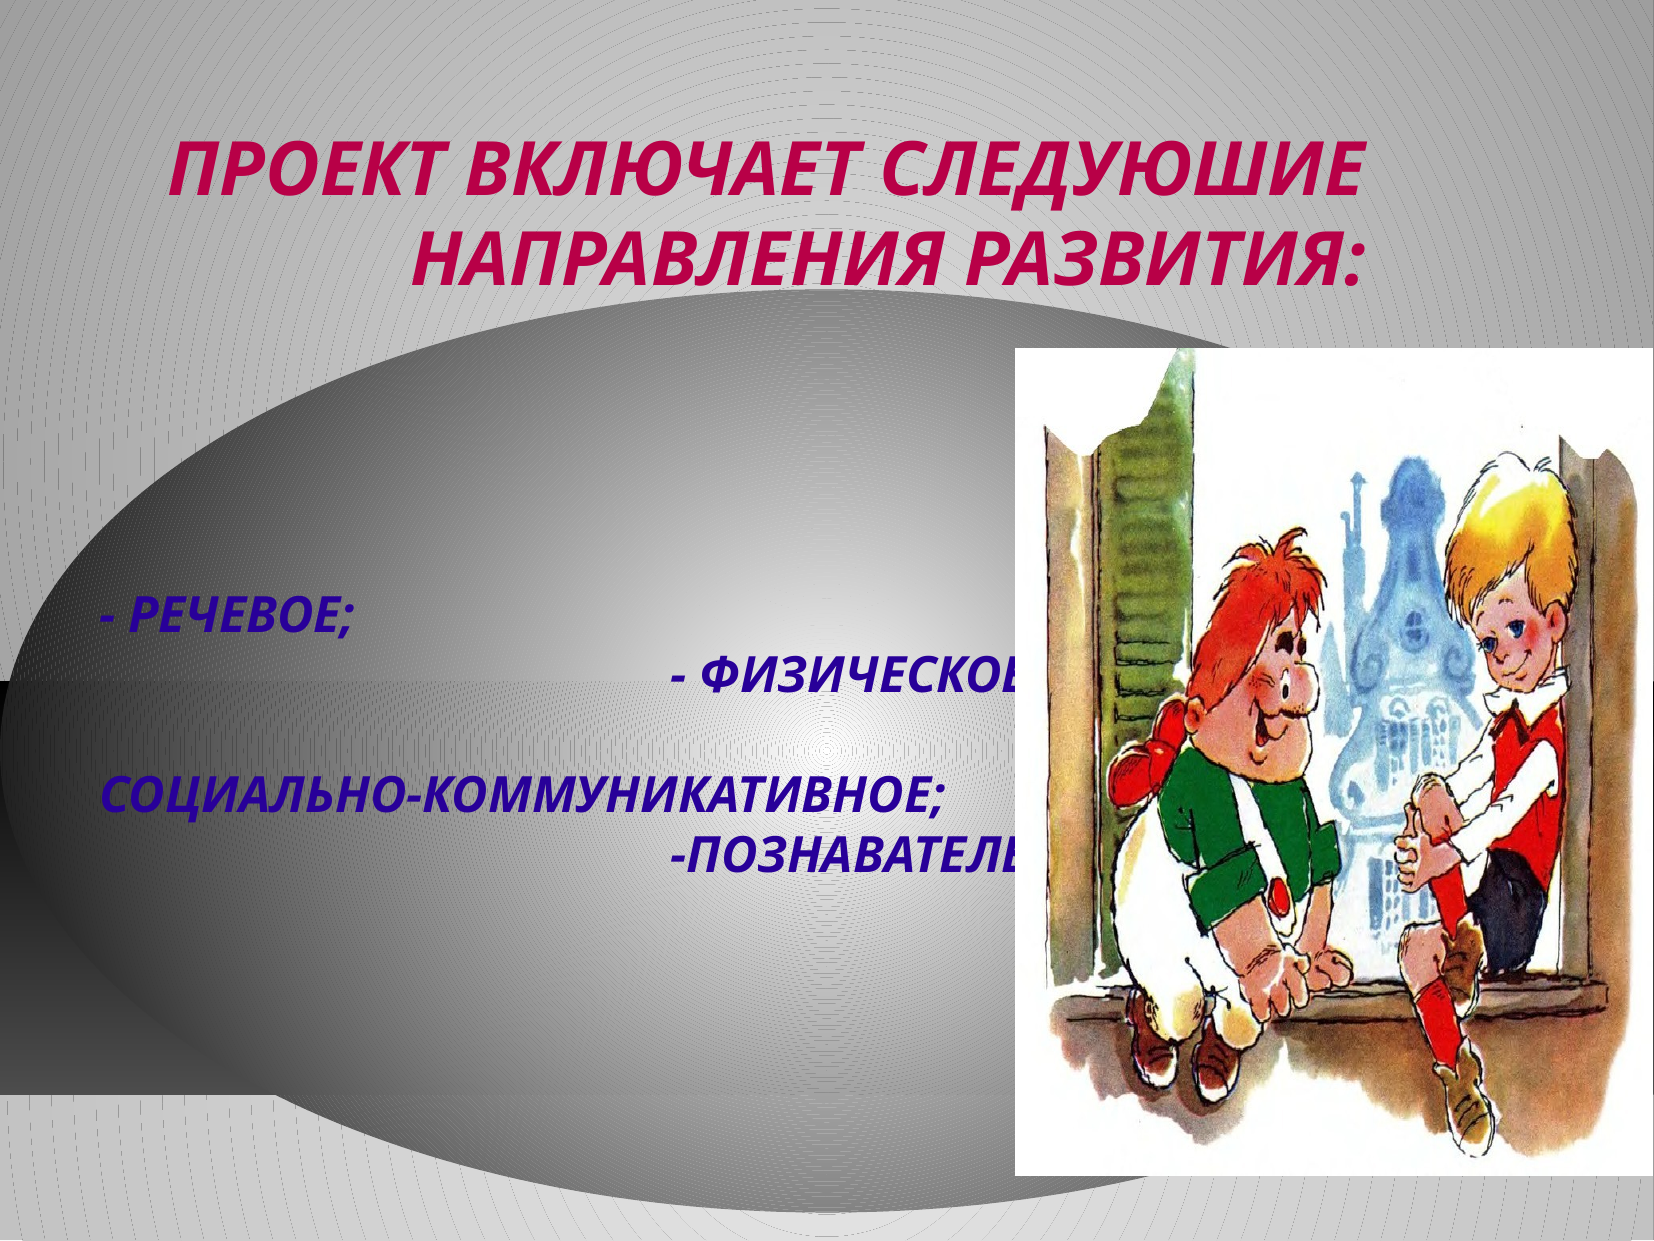

# ПРОЕКТ ВКЛЮЧАЕТ СЛЕДУЮШИЕ НАПРАВЛЕНИЯ РАЗВИТИЯ:
- РЕЧЕВОЕ; - ФИЗИЧЕСКОЕ; - СОЦИАЛЬНО-КОММУНИКАТИВНОЕ; -ПОЗНАВАТЕЛЬНОЕ.